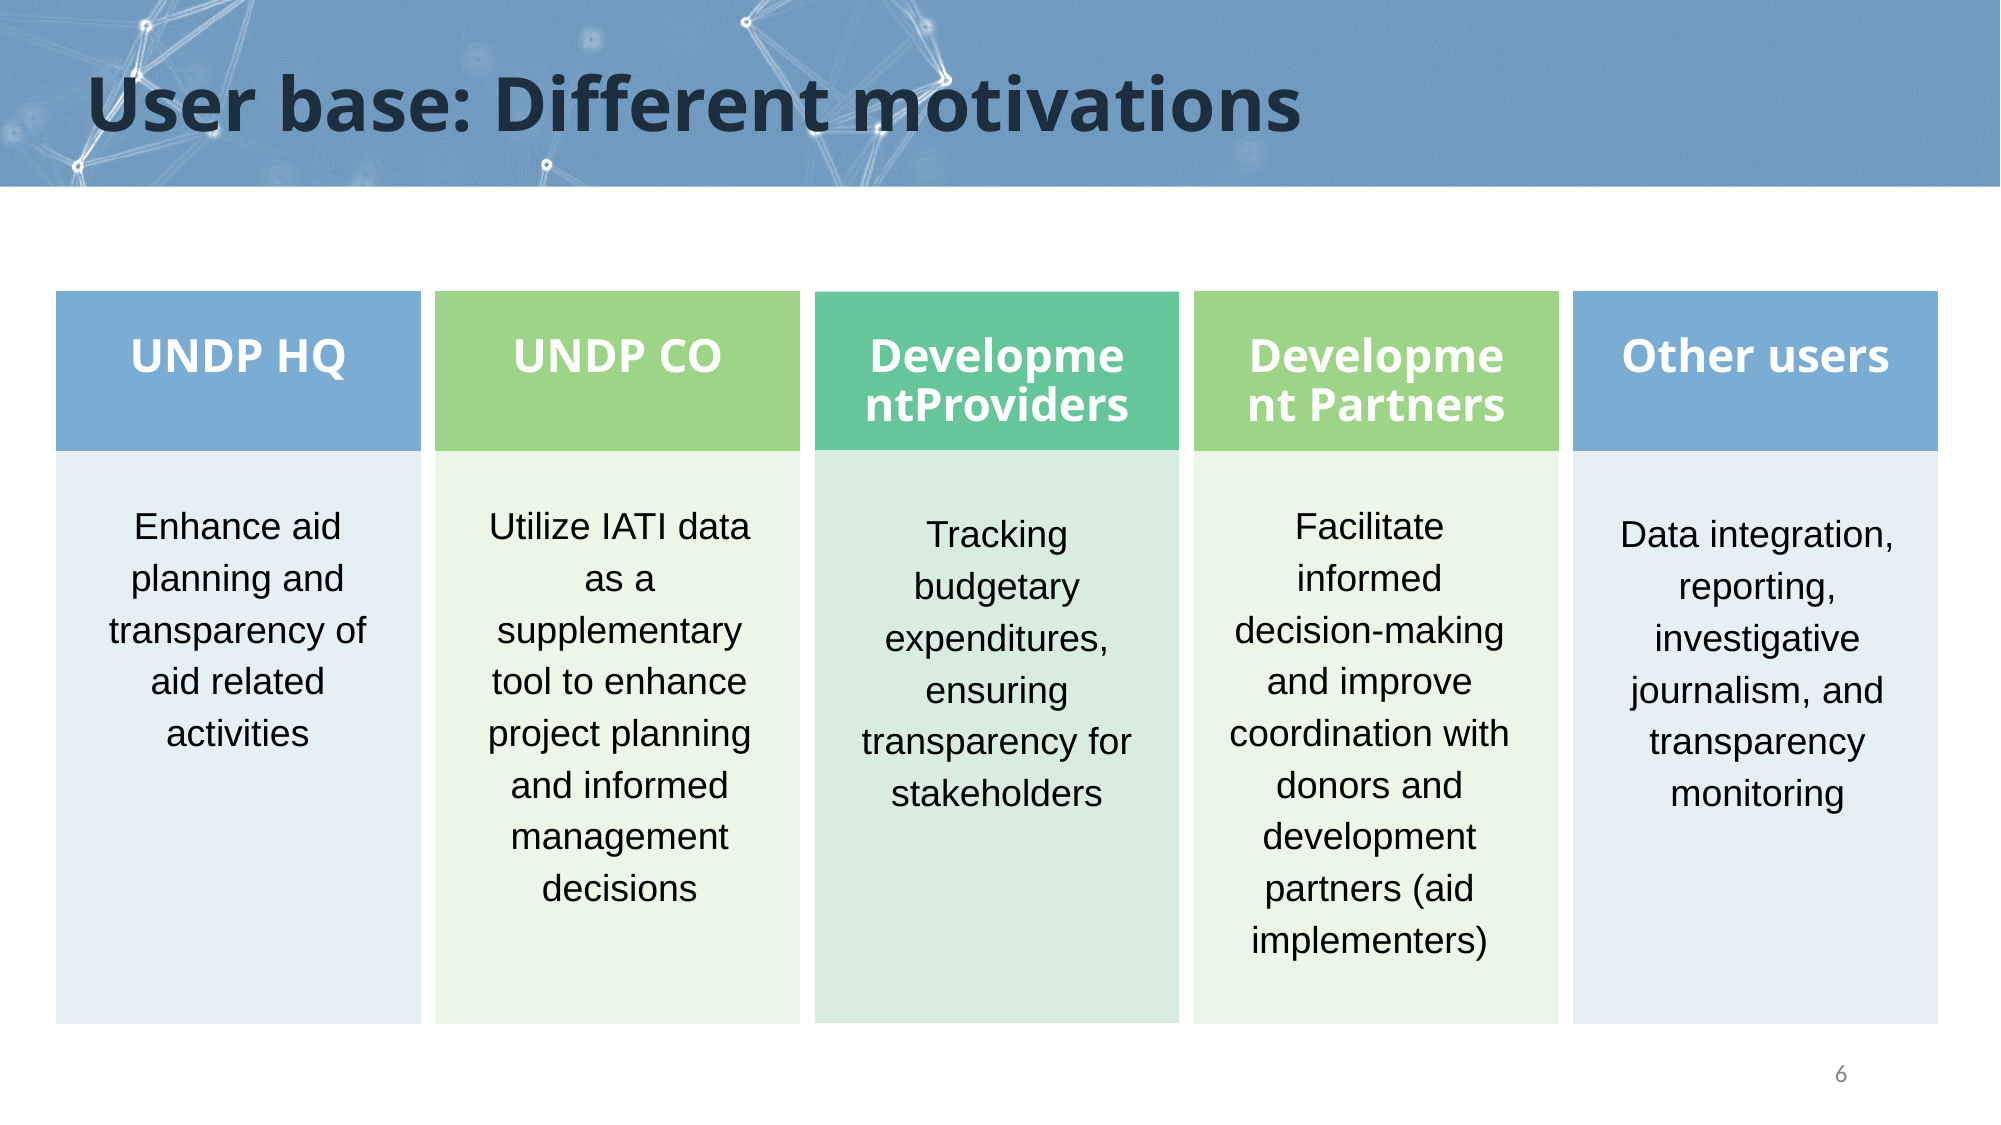

User base: Different motivations
UNDP HQ
UNDP CO
DevelopmentProviders
Development Partners
Other users
3 Scenario Walkthroughs
UNDP HQ
Enhance aid planning and transparency of aid related activities
Utilize IATI data as a supplementary tool to enhance project planning and informed management decisions
Facilitate informed decision-making and improve coordination with donors and development partners (aid implementers)
Tracking budgetary expenditures, ensuring transparency for stakeholders
Data integration, reporting, investigative journalism, and transparency monitoring